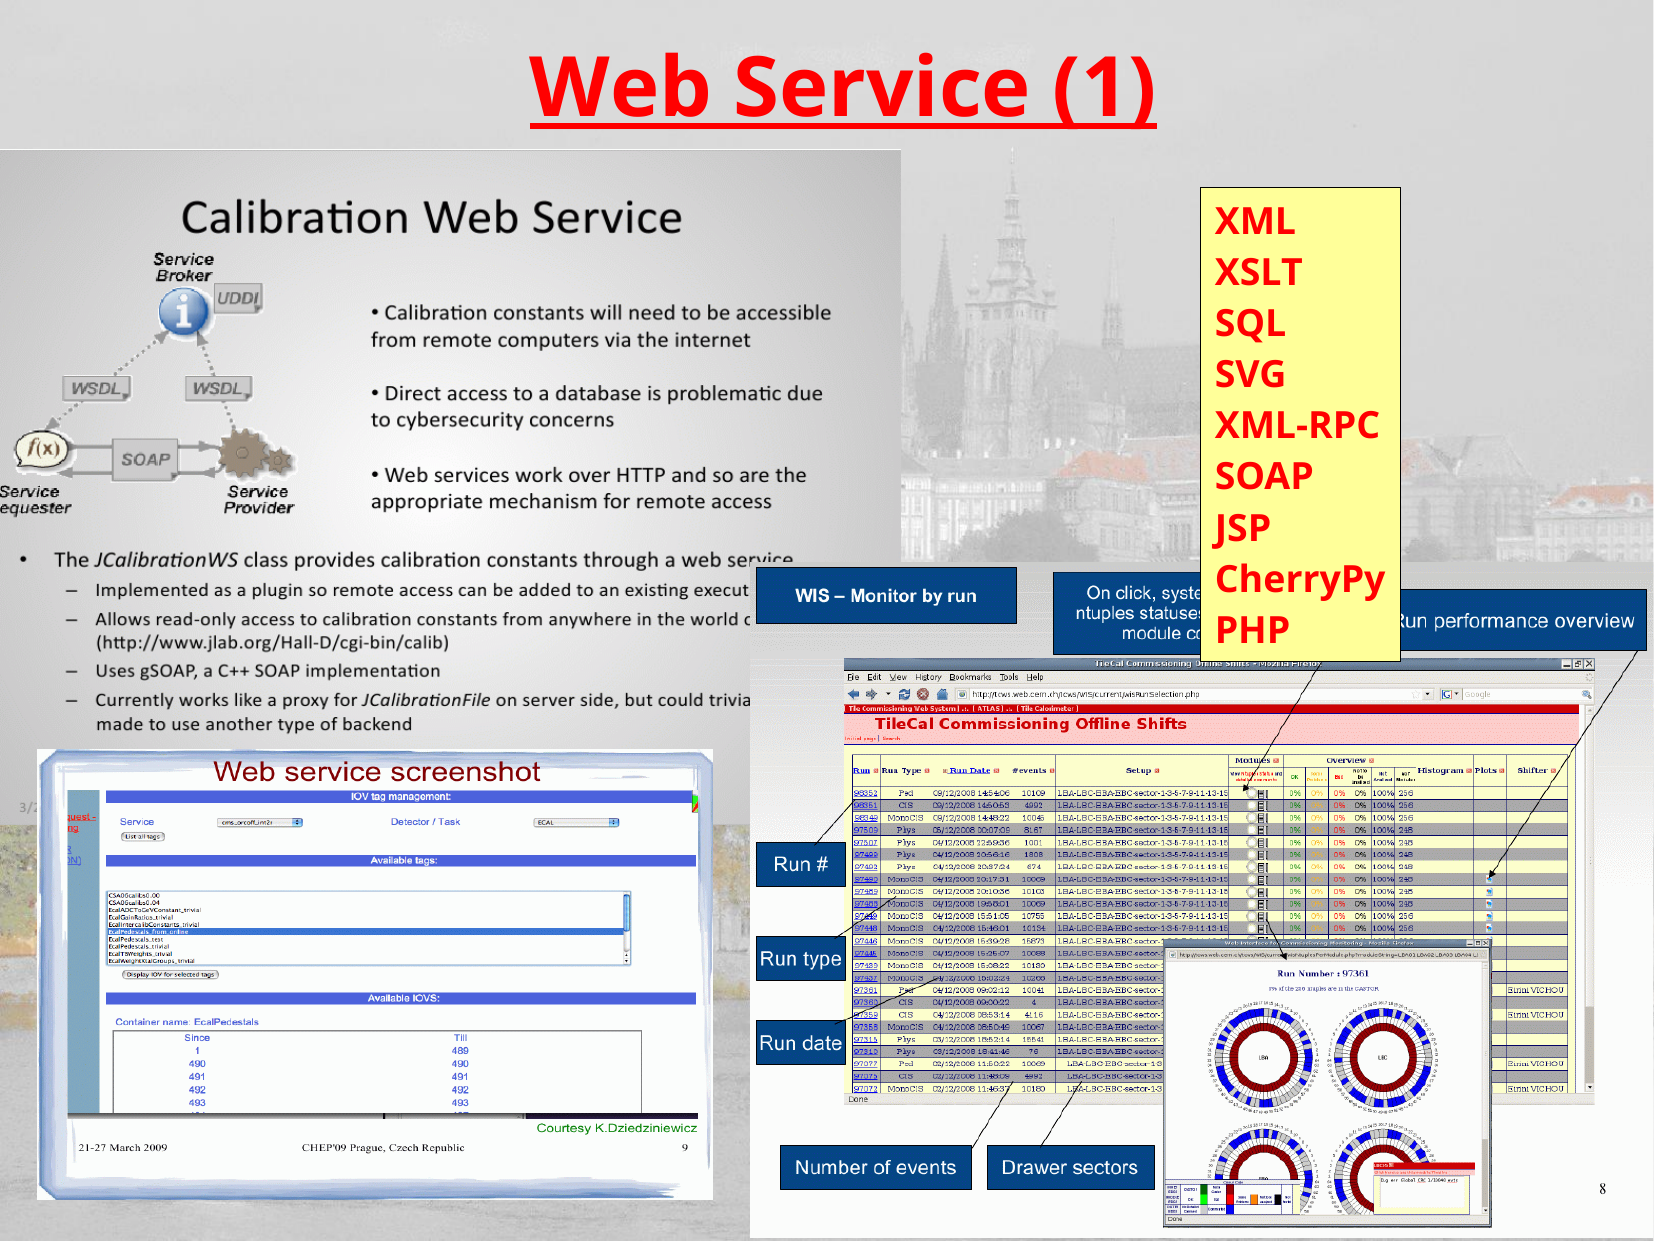

# Web Service (1)
XML
XSLT
SQL
SVG
XML-RPC
SOAP
JSP
CherryPy
PHP